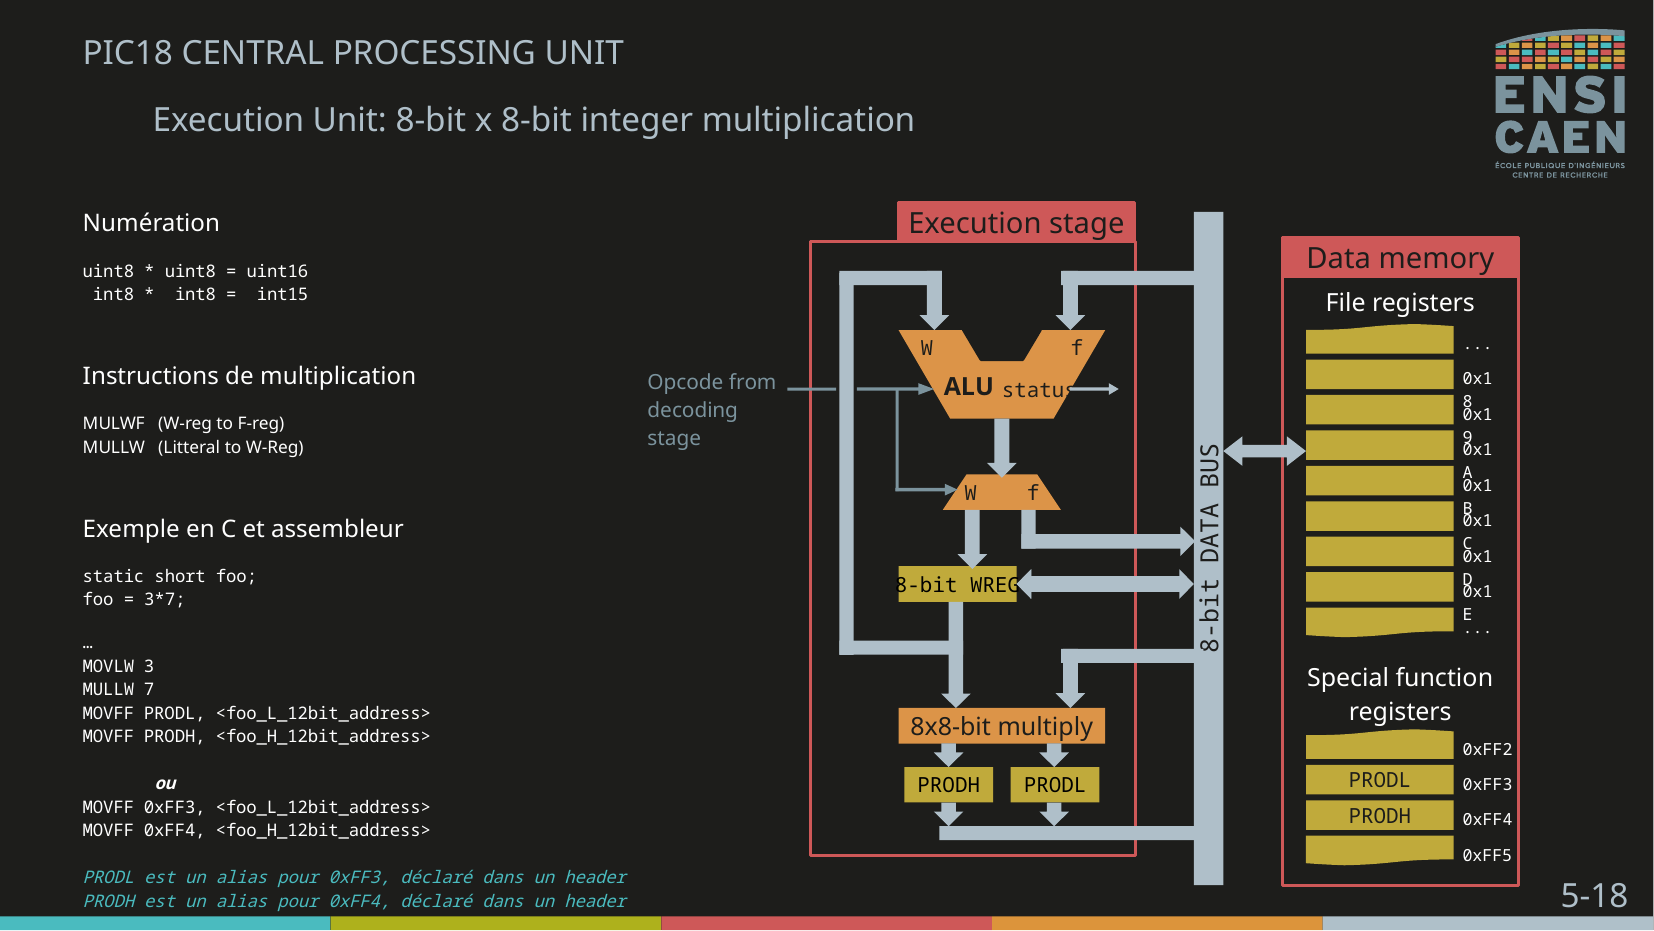

# PIC18 CENTRAL PROCESSING UNIT Execution Unit: 8-bit x 8-bit integer multiplication
Execution stage
Numération
uint8 * uint8 = uint16
 int8 * int8 = int15
Instructions de multiplication
MULWF (W-reg to F-reg)
MULLW (Litteral to W-Reg)
Exemple en C et assembleur
static short foo;
foo = 3*7;
…
MOVLW		3
MULLW		7
MOVFF		PRODL, <foo_L_12bit_address>
MOVFF		PRODH, <foo_H_12bit_address>
 ou
MOVFF		0xFF3, <foo_L_12bit_address>
MOVFF		0xFF4, <foo_H_12bit_address>
PRODL est un alias pour 0xFF3, déclaré dans un header
PRODH est un alias pour 0xFF4, déclaré dans un header
Data memory
File registers
...
0x18
0x19
0x1A
0x1B
0x1C
0x1D
0x1E
...
W f
Opcode from decoding stage
ALU
status
W f
8-bit DATA BUS
8-bit WREG
Special function registers
8x8-bit multiply
0xFF2
PRODL
0xFF3
PRODH
PRODL
PRODH
0xFF4
0xFF5